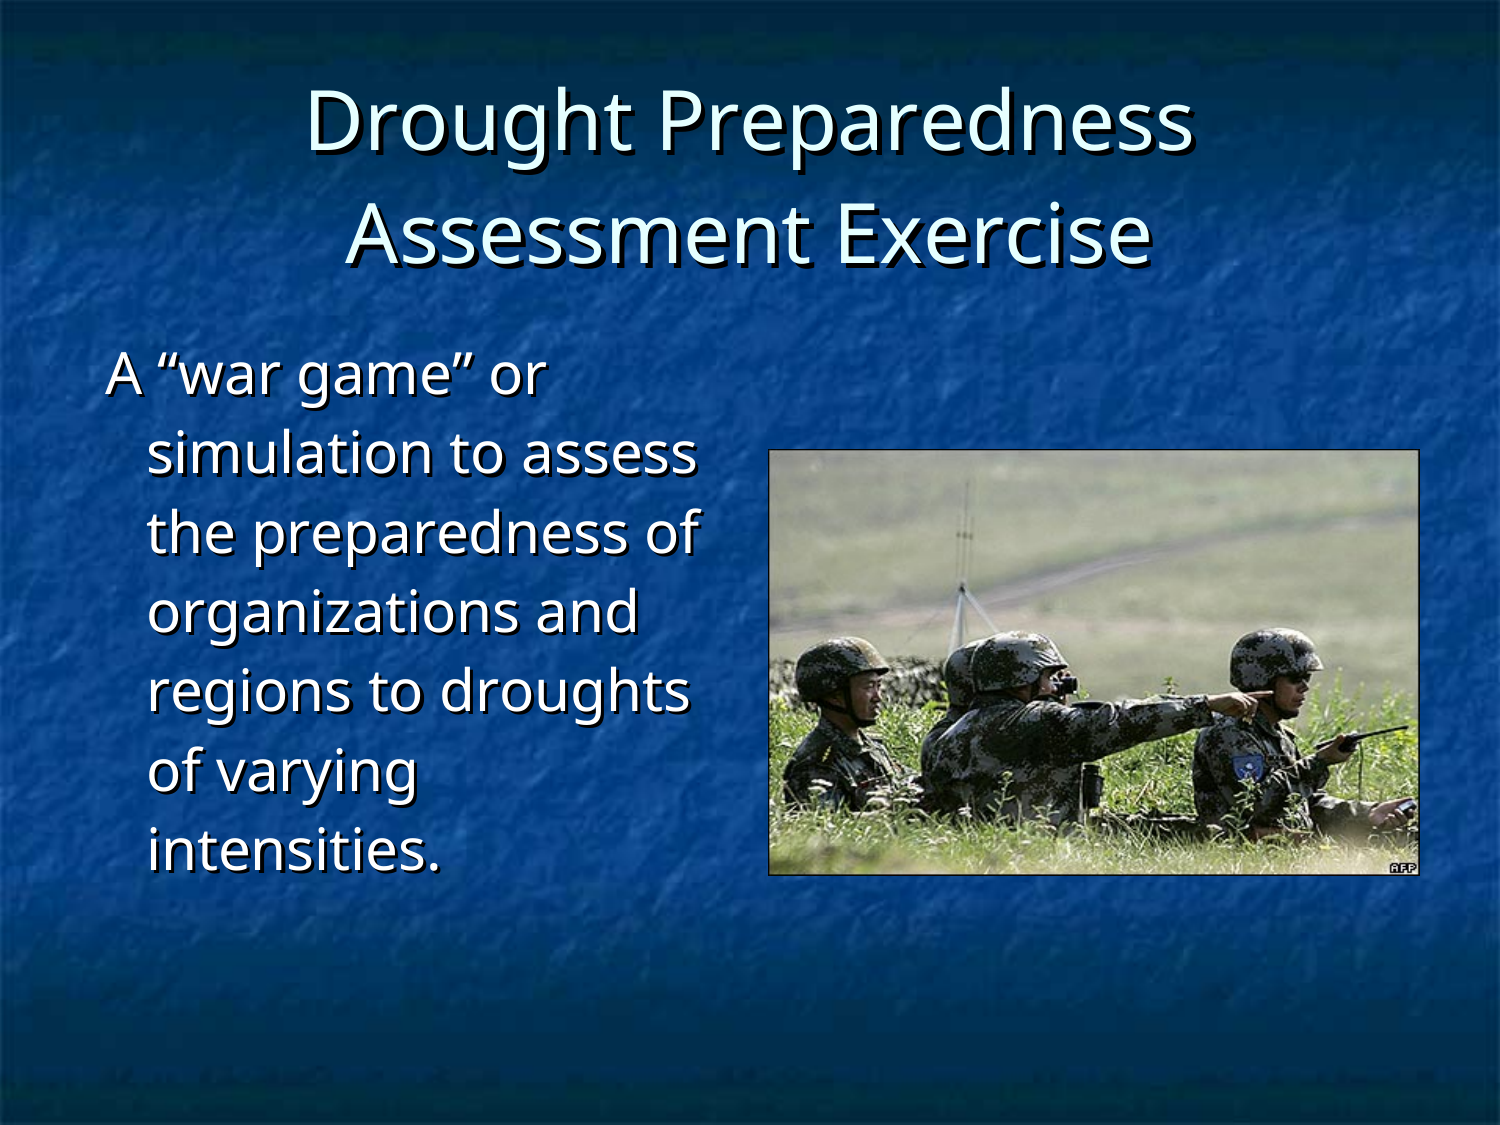

Drought Preparedness Assessment Exercise
 A “war game” or simulation to assess the preparedness of organizations and regions to droughts of varying intensities.